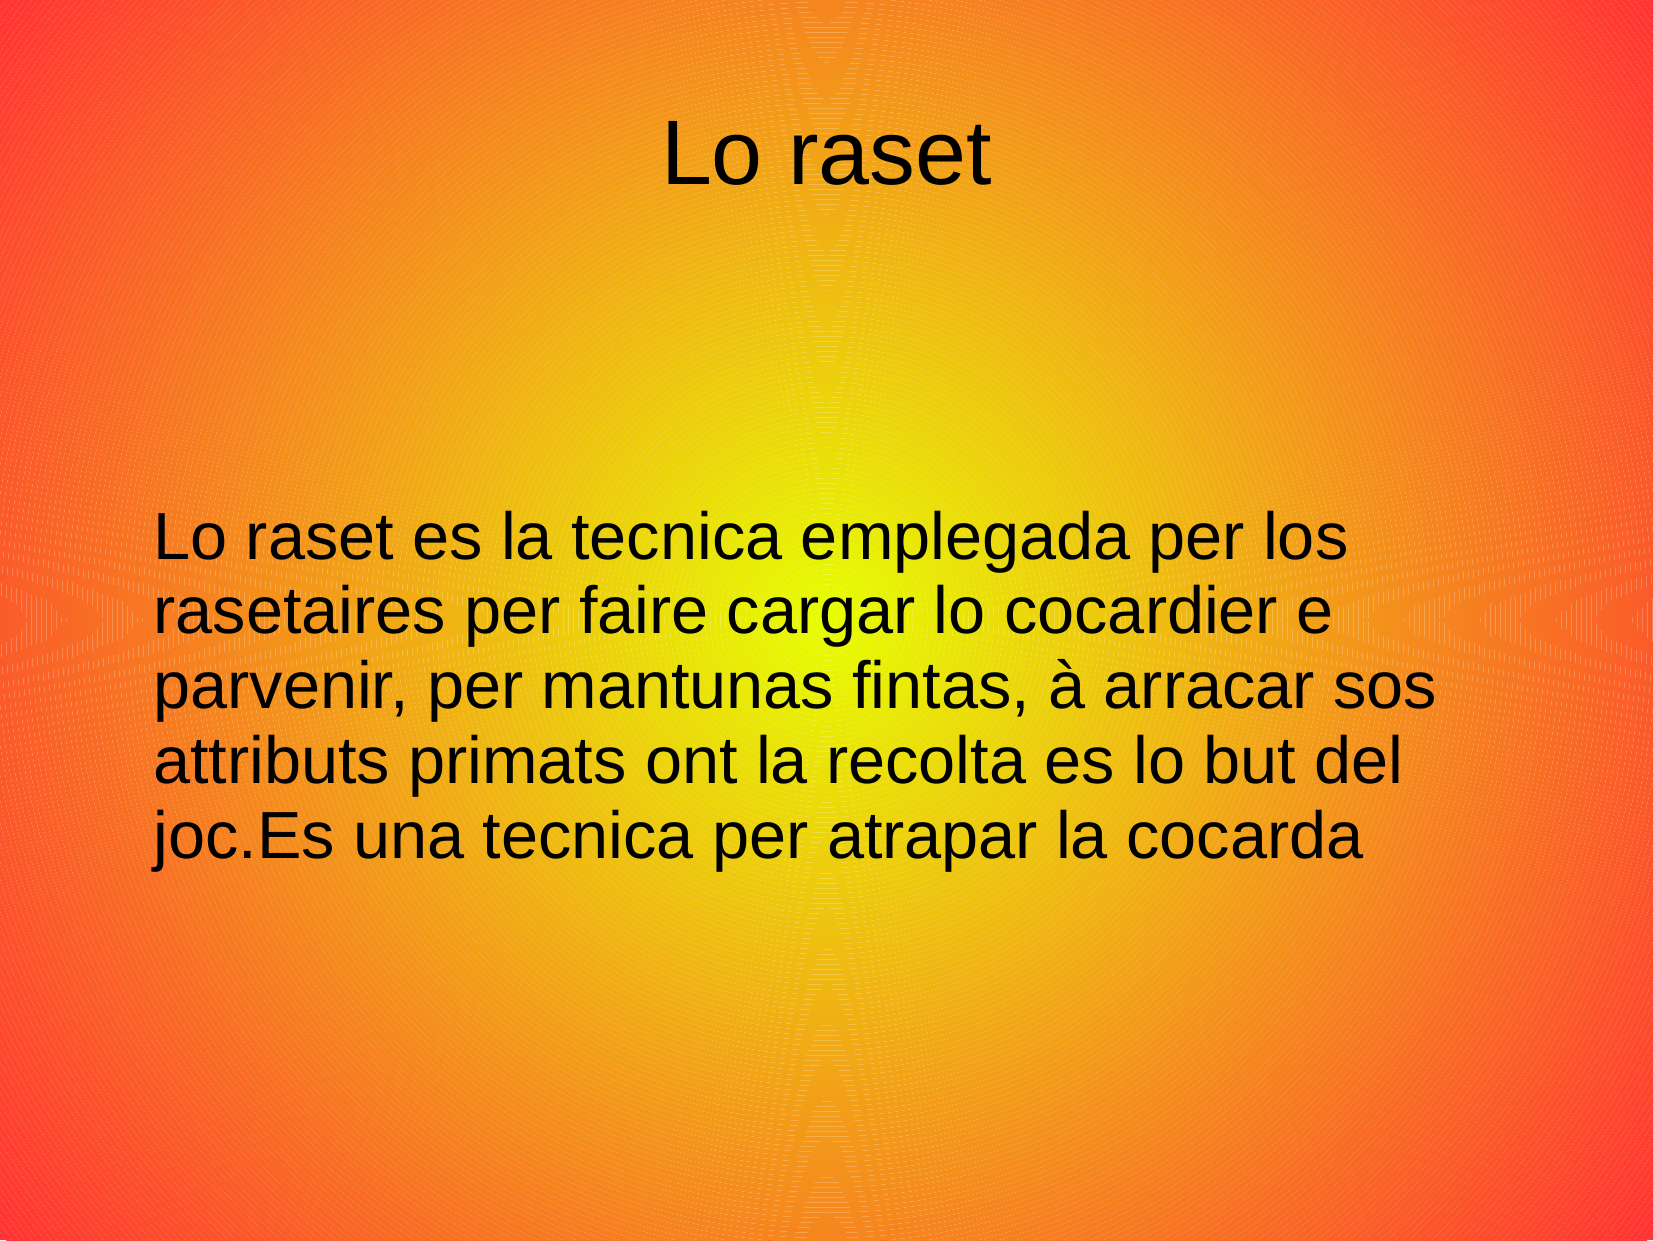

# Lo raset
Lo raset es la tecnica emplegada per los rasetaires per faire cargar lo cocardier e parvenir, per mantunas fintas, à arracar sos attributs primats ont la recolta es lo but del joc.Es una tecnica per atrapar la cocarda